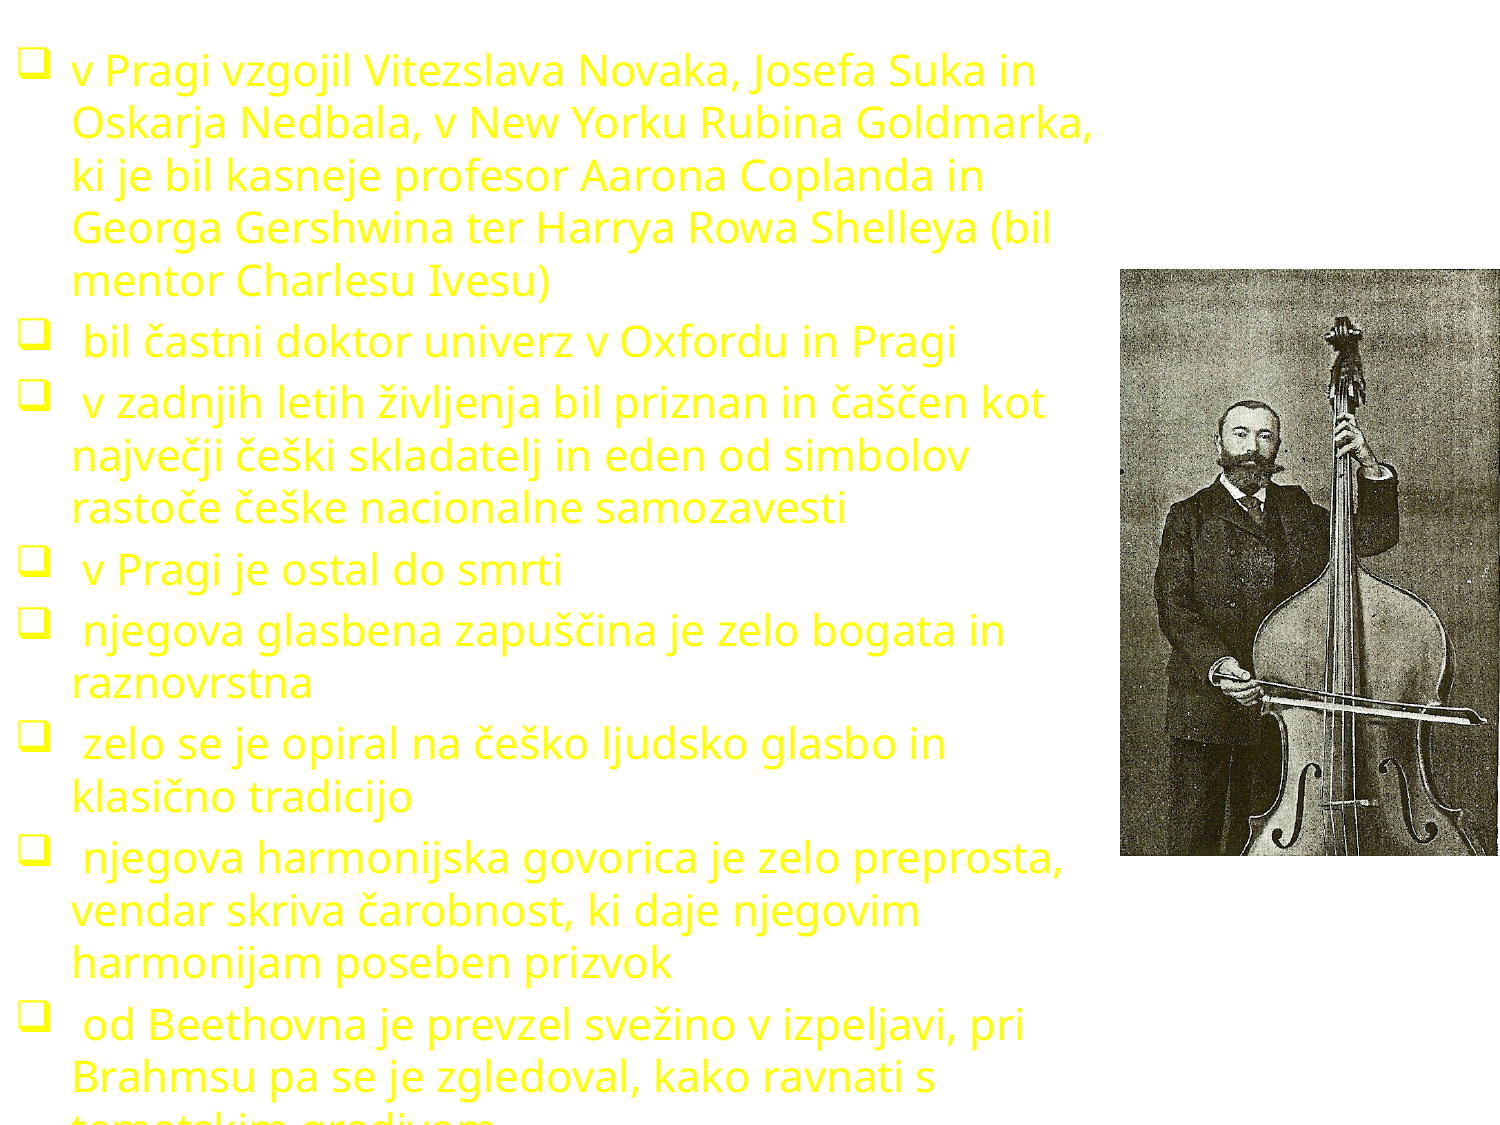

# v Pragi vzgojil Vitezslava Novaka, Josefa Suka in Oskarja Nedbala, v New Yorku Rubina Goldmarka, ki je bil kasneje profesor Aarona Coplanda in Georga Gershwina ter Harrya Rowa Shelleya (bil mentor Charlesu Ivesu)
 bil častni doktor univerz v Oxfordu in Pragi
 v zadnjih letih življenja bil priznan in čaščen kot največji češki skladatelj in eden od simbolov rastoče češke nacionalne samozavesti
 v Pragi je ostal do smrti
 njegova glasbena zapuščina je zelo bogata in raznovrstna
 zelo se je opiral na češko ljudsko glasbo in klasično tradicijo
 njegova harmonijska govorica je zelo preprosta, vendar skriva čarobnost, ki daje njegovim harmonijam poseben prizvok
 od Beethovna je prevzel svežino v izpeljavi, pri Brahmsu pa se je zgledoval, kako ravnati s tematskim gradivom